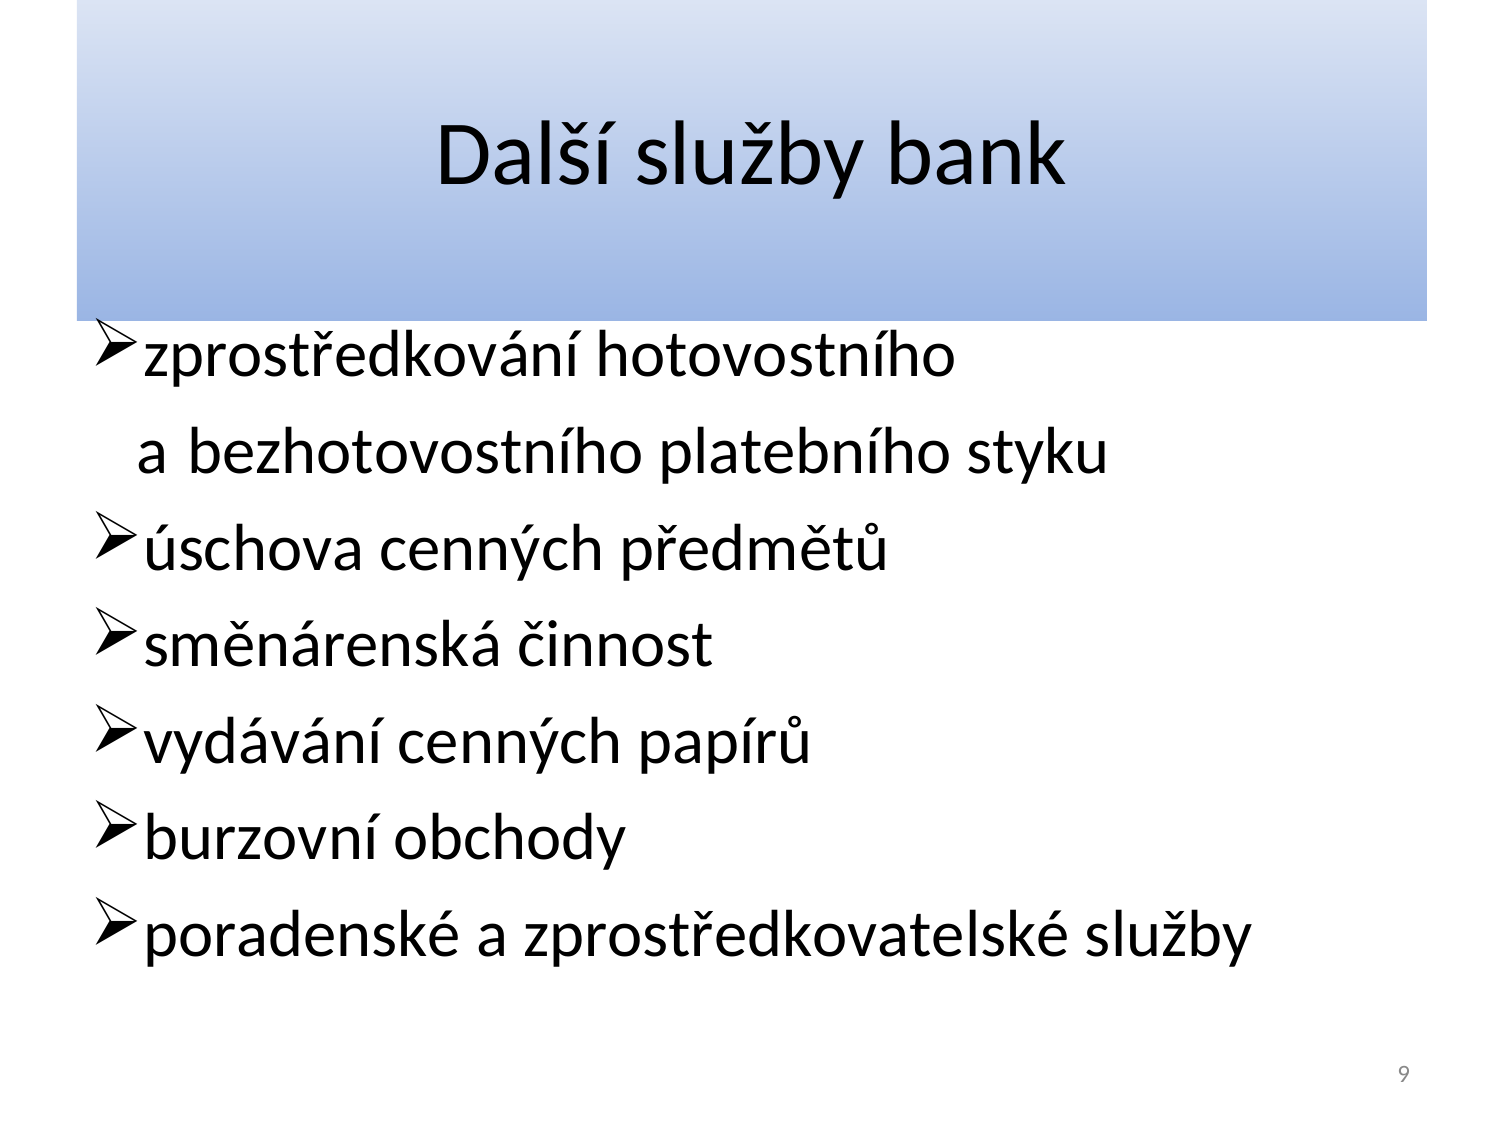

# Další služby bank
zprostředkování hotovostního
	a bezhotovostního platebního styku
úschova cenných předmětů
směnárenská činnost
vydávání cenných papírů
burzovní obchody
poradenské a zprostředkovatelské služby